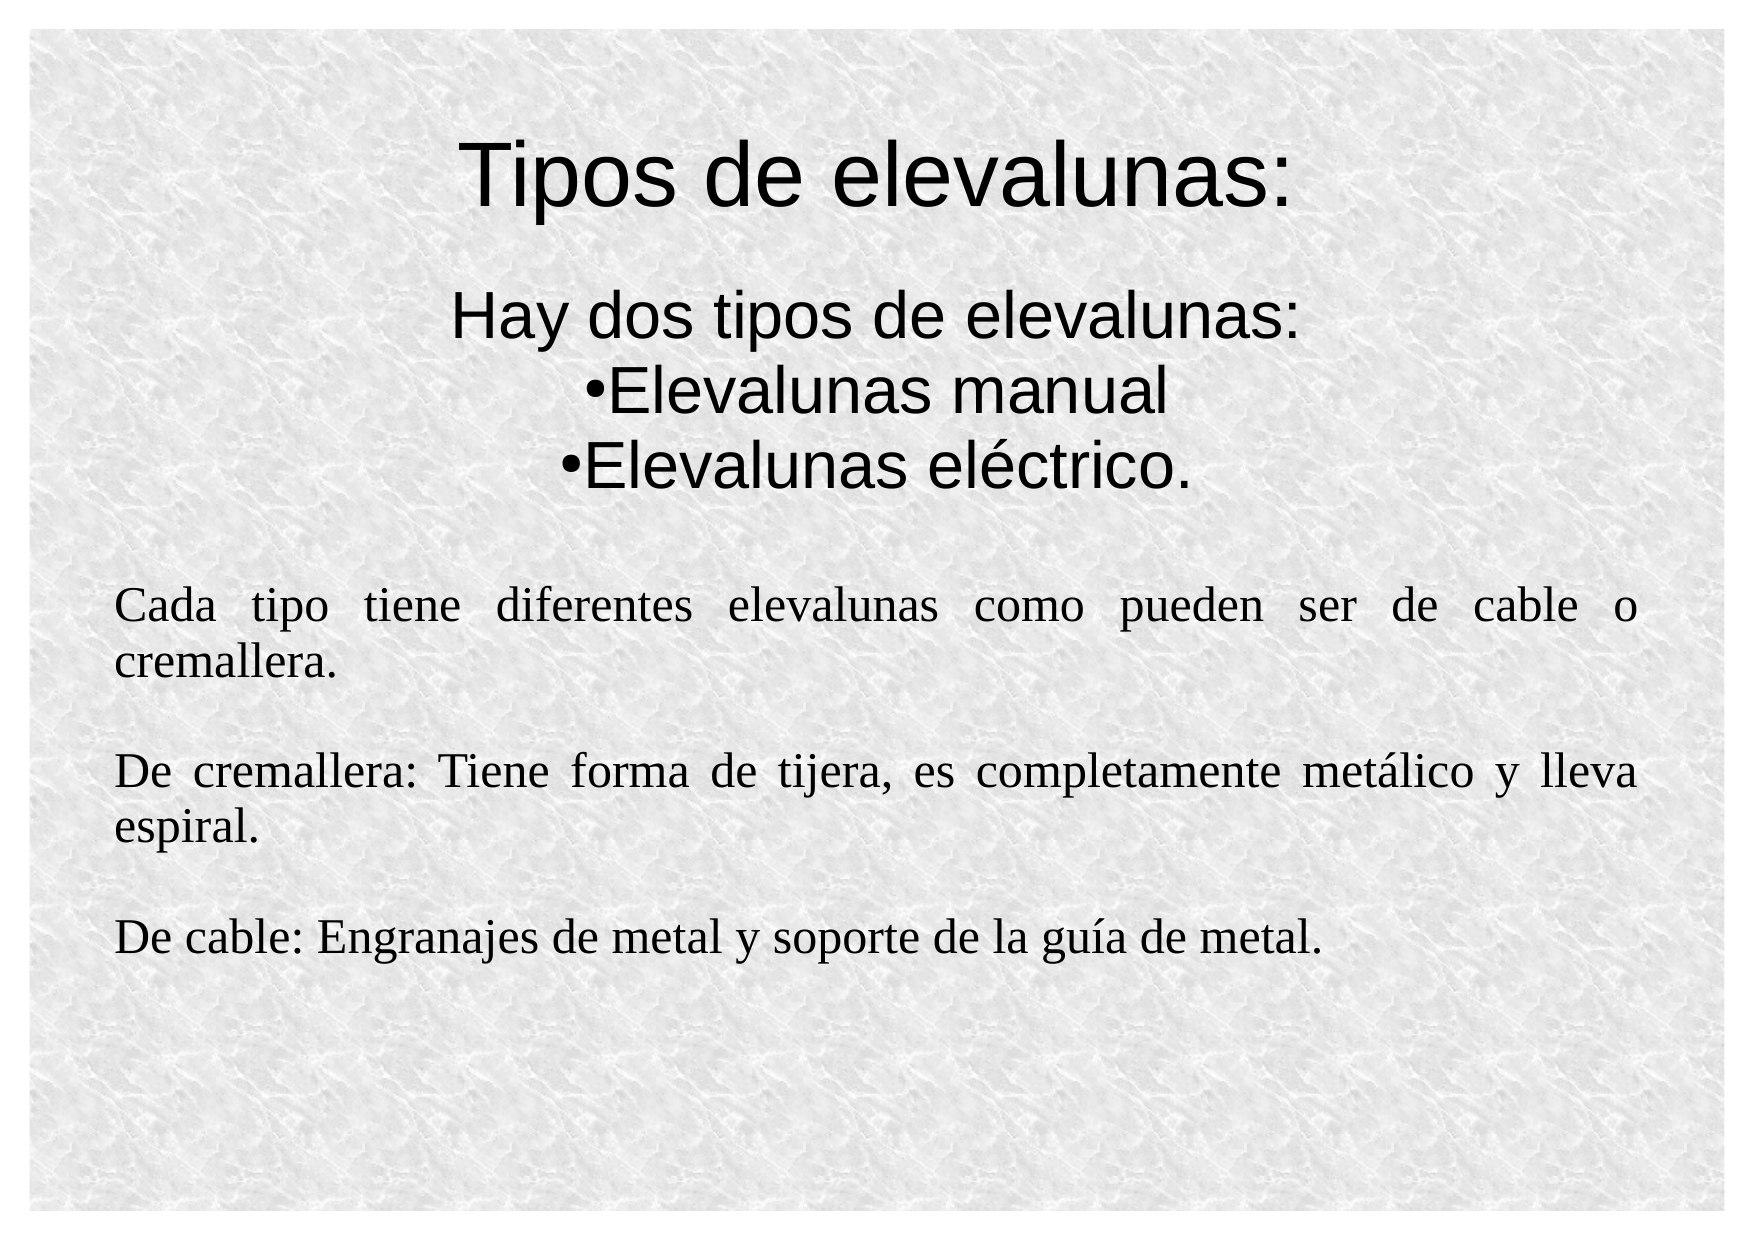

# Tipos de elevalunas:
Hay dos tipos de elevalunas:
Elevalunas manual
Elevalunas eléctrico.
Cada tipo tiene diferentes elevalunas como pueden ser de cable o cremallera.
De cremallera: Tiene forma de tijera, es completamente metálico y lleva espiral.
De cable: Engranajes de metal y soporte de la guía de metal.